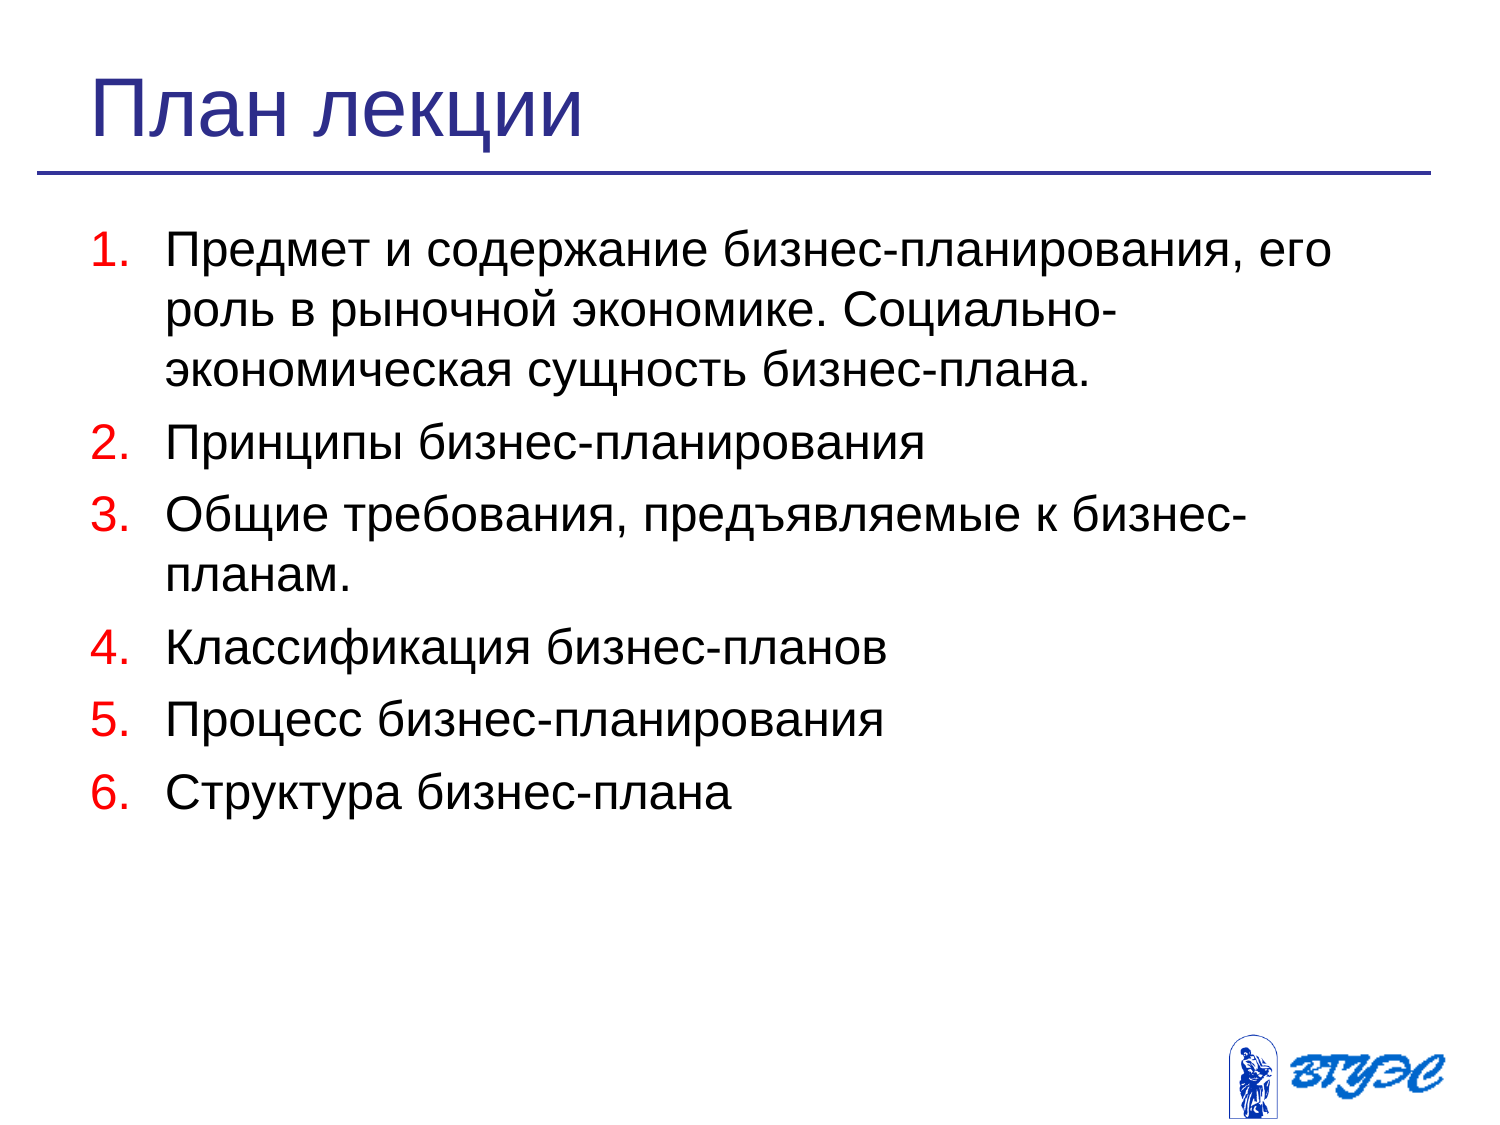

# План лекции
Предмет и содержание бизнес-планирования, его роль в рыночной экономике. Социально-экономическая сущность бизнес-плана.
Принципы бизнес-планирования
Общие требования, предъявляемые к бизнес-планам.
Классификация бизнес-планов
Процесс бизнес-планирования
Структура бизнес-плана